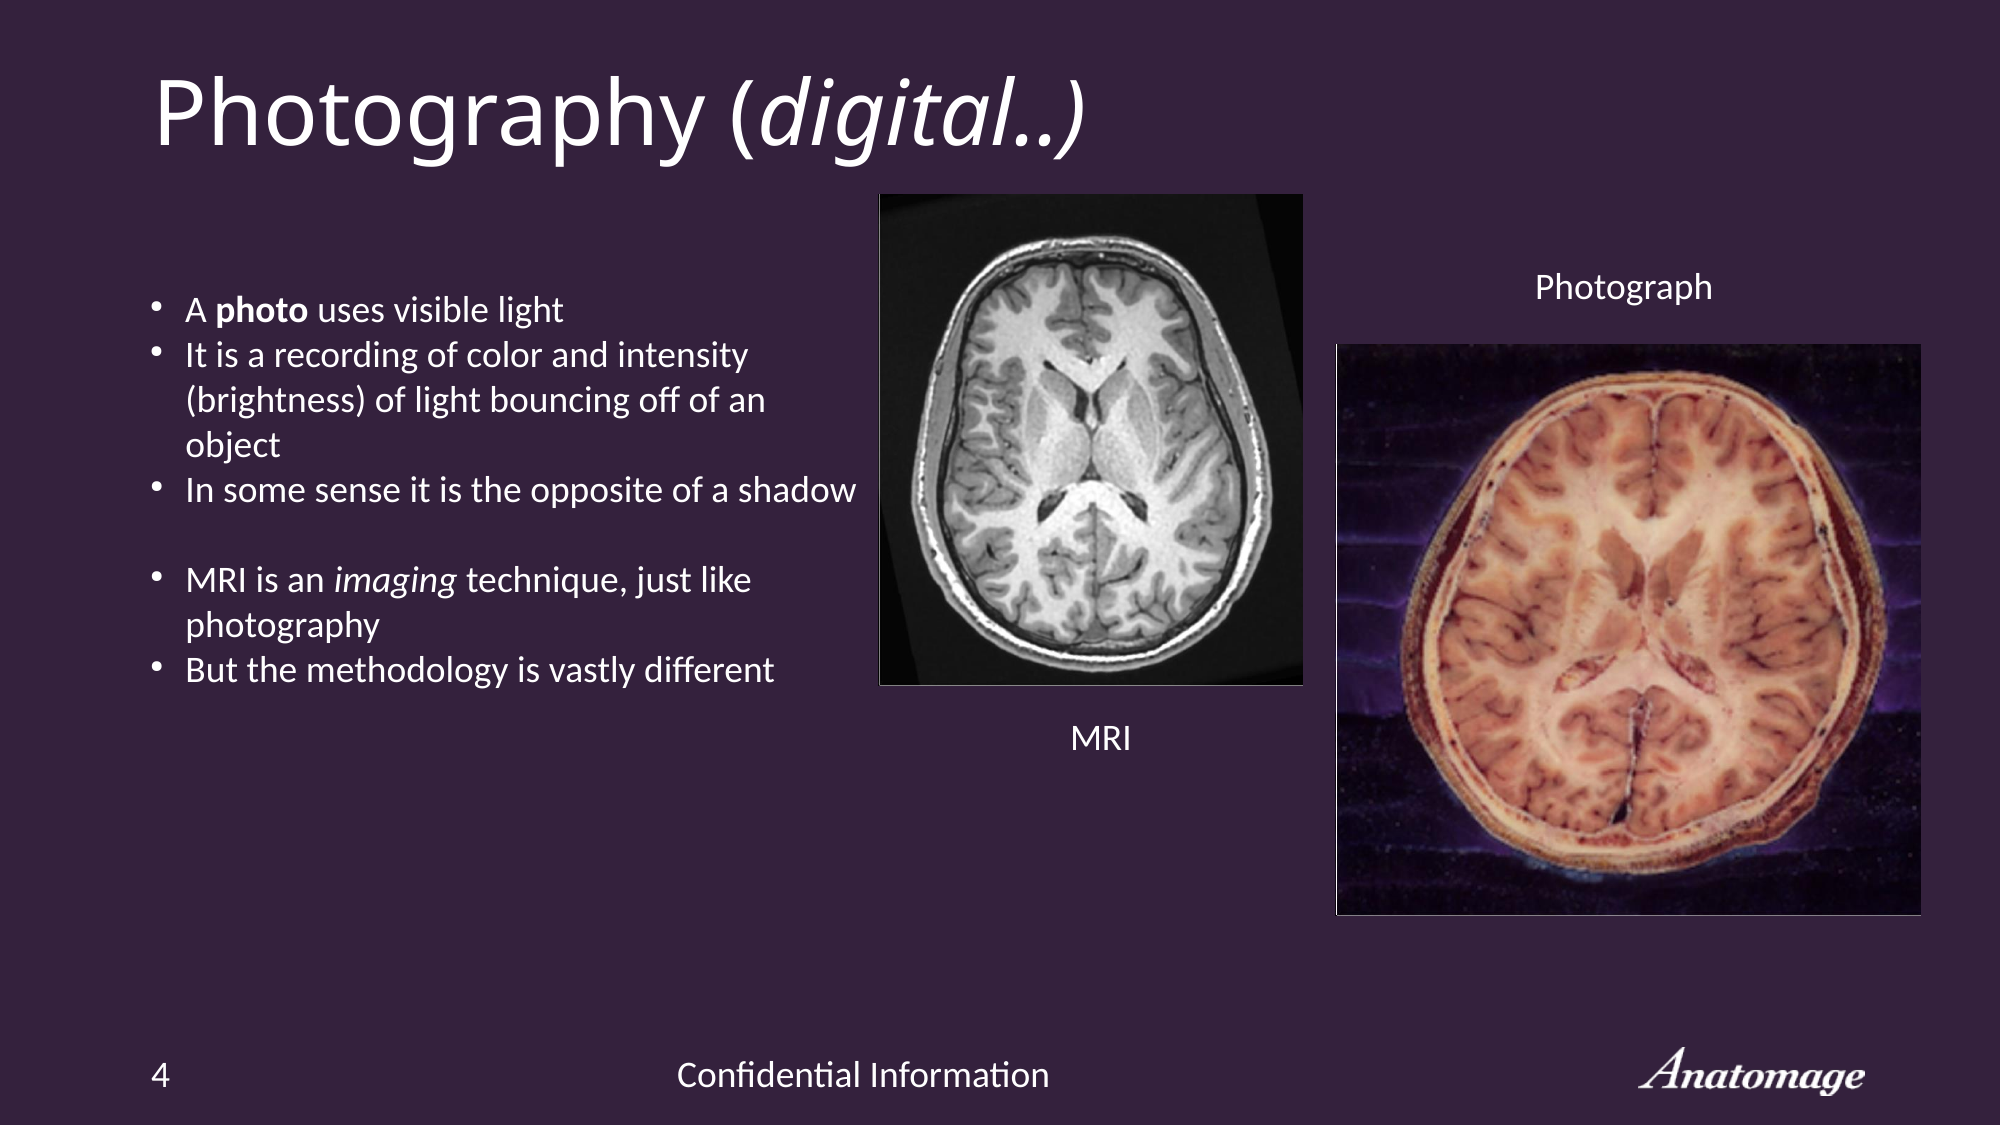

# Photography (digital..)
Photograph
A photo uses visible light
It is a recording of color and intensity (brightness) of light bouncing off of an object
In some sense it is the opposite of a shadow
MRI is an imaging technique, just like photography
But the methodology is vastly different
MRI
Confidential Information